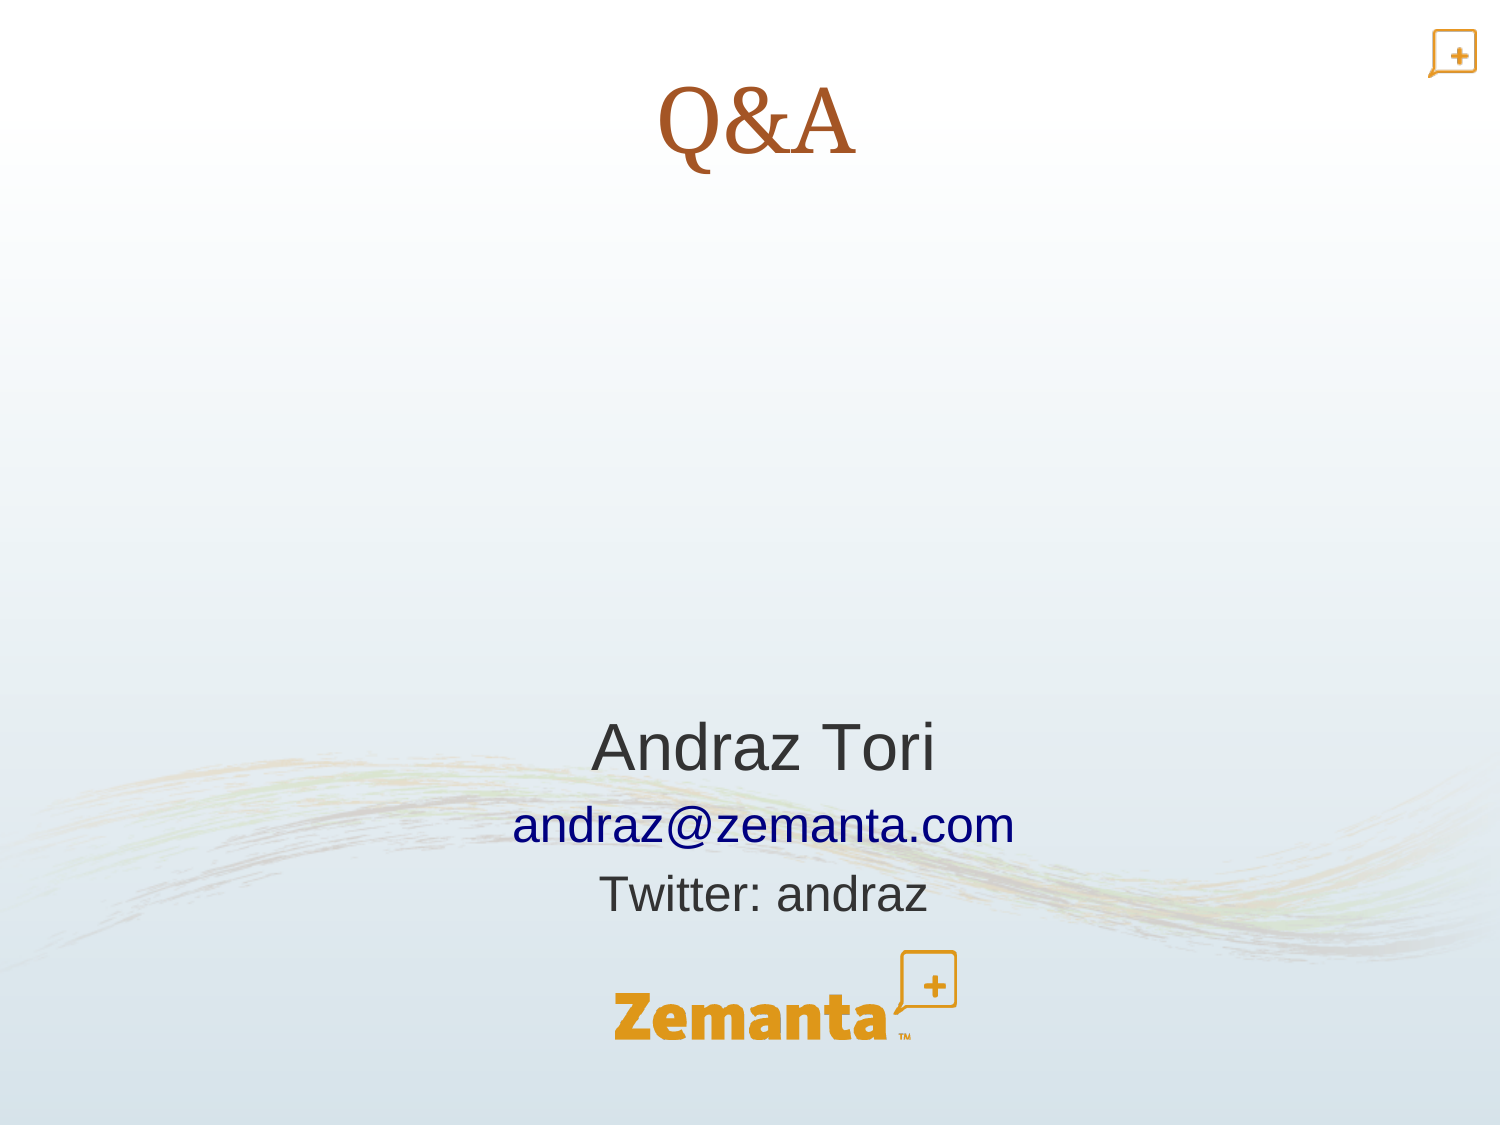

# Q&A
Andraz Tori
andraz@zemanta.com
Twitter: andraz